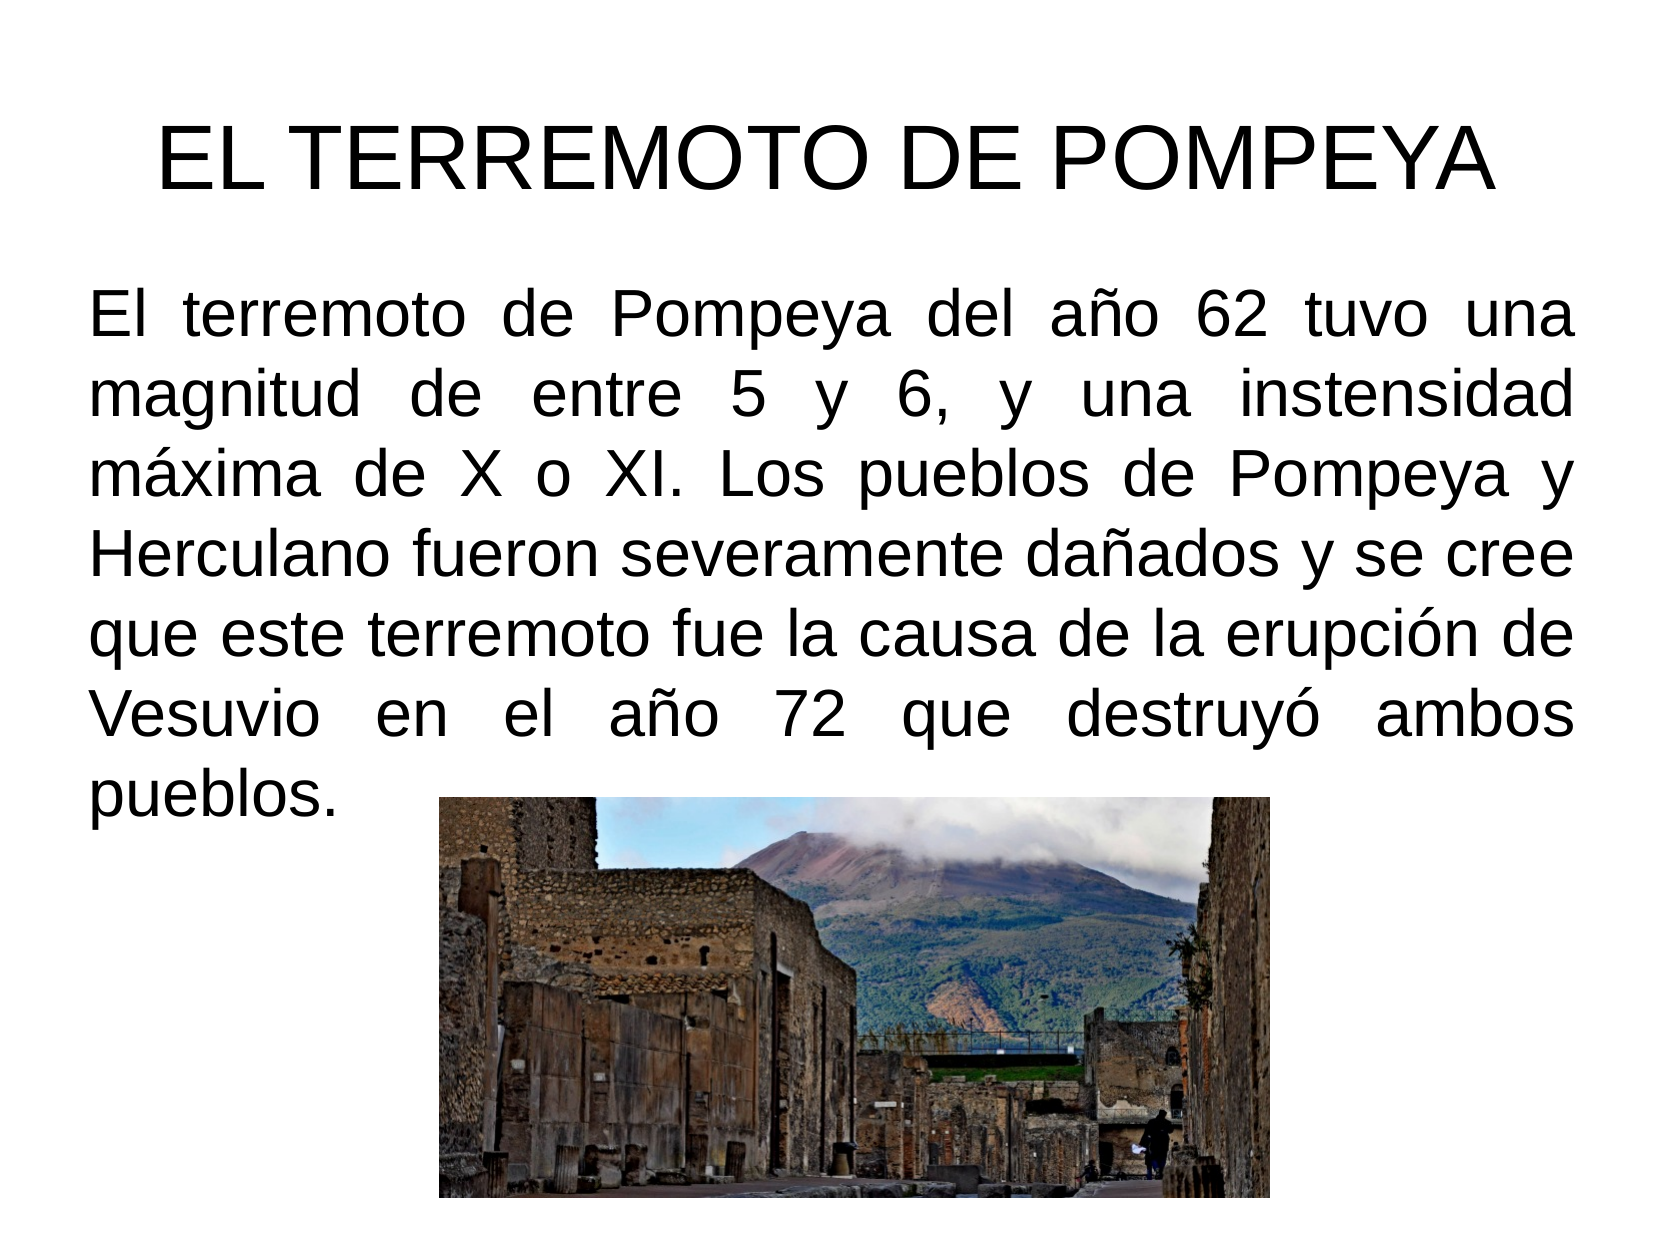

# EL TERREMOTO DE POMPEYA
El terremoto de Pompeya del año 62 tuvo una magnitud de entre 5 y 6, y una instensidad máxima de X o XI. Los pueblos de Pompeya y Herculano fueron severamente dañados y se cree que este terremoto fue la causa de la erupción de Vesuvio en el año 72 que destruyó ambos pueblos.